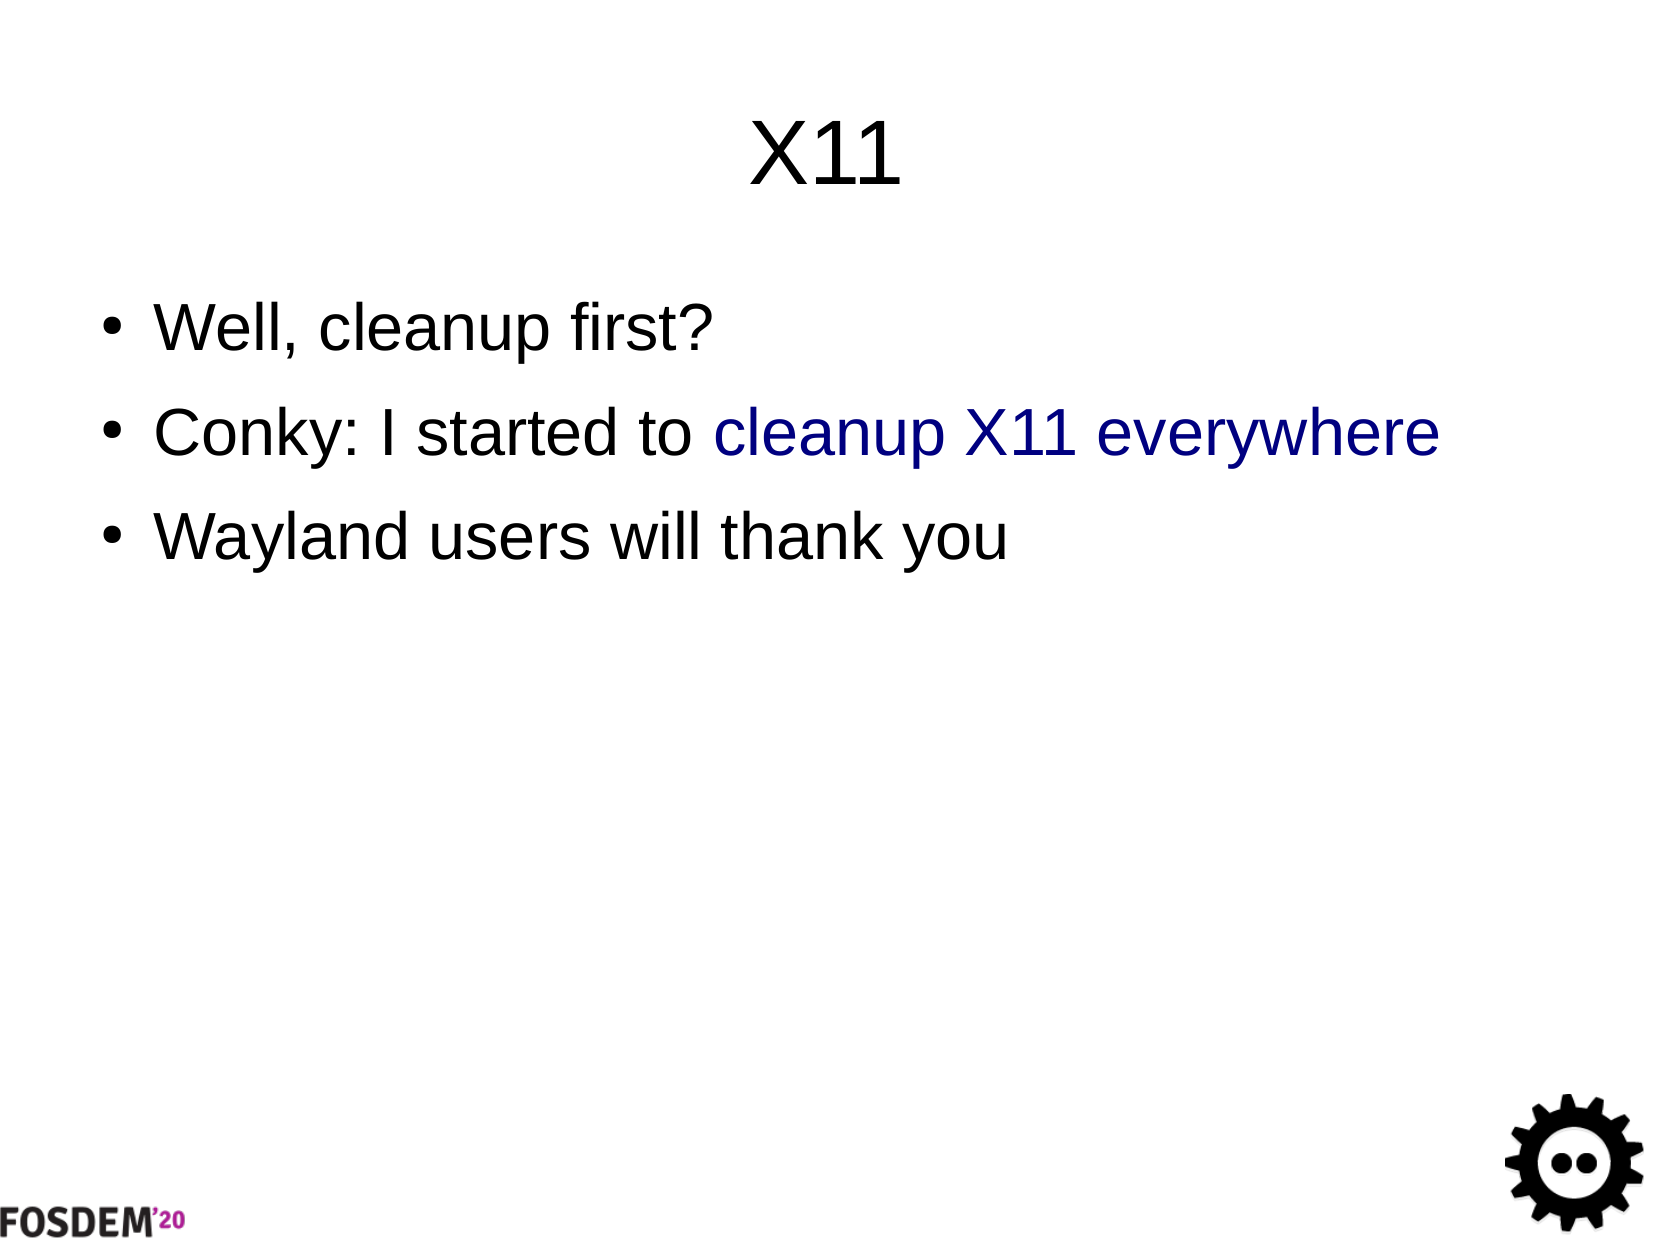

# X11
Well, cleanup first?
Conky: I started to cleanup X11 everywhere
Wayland users will thank you